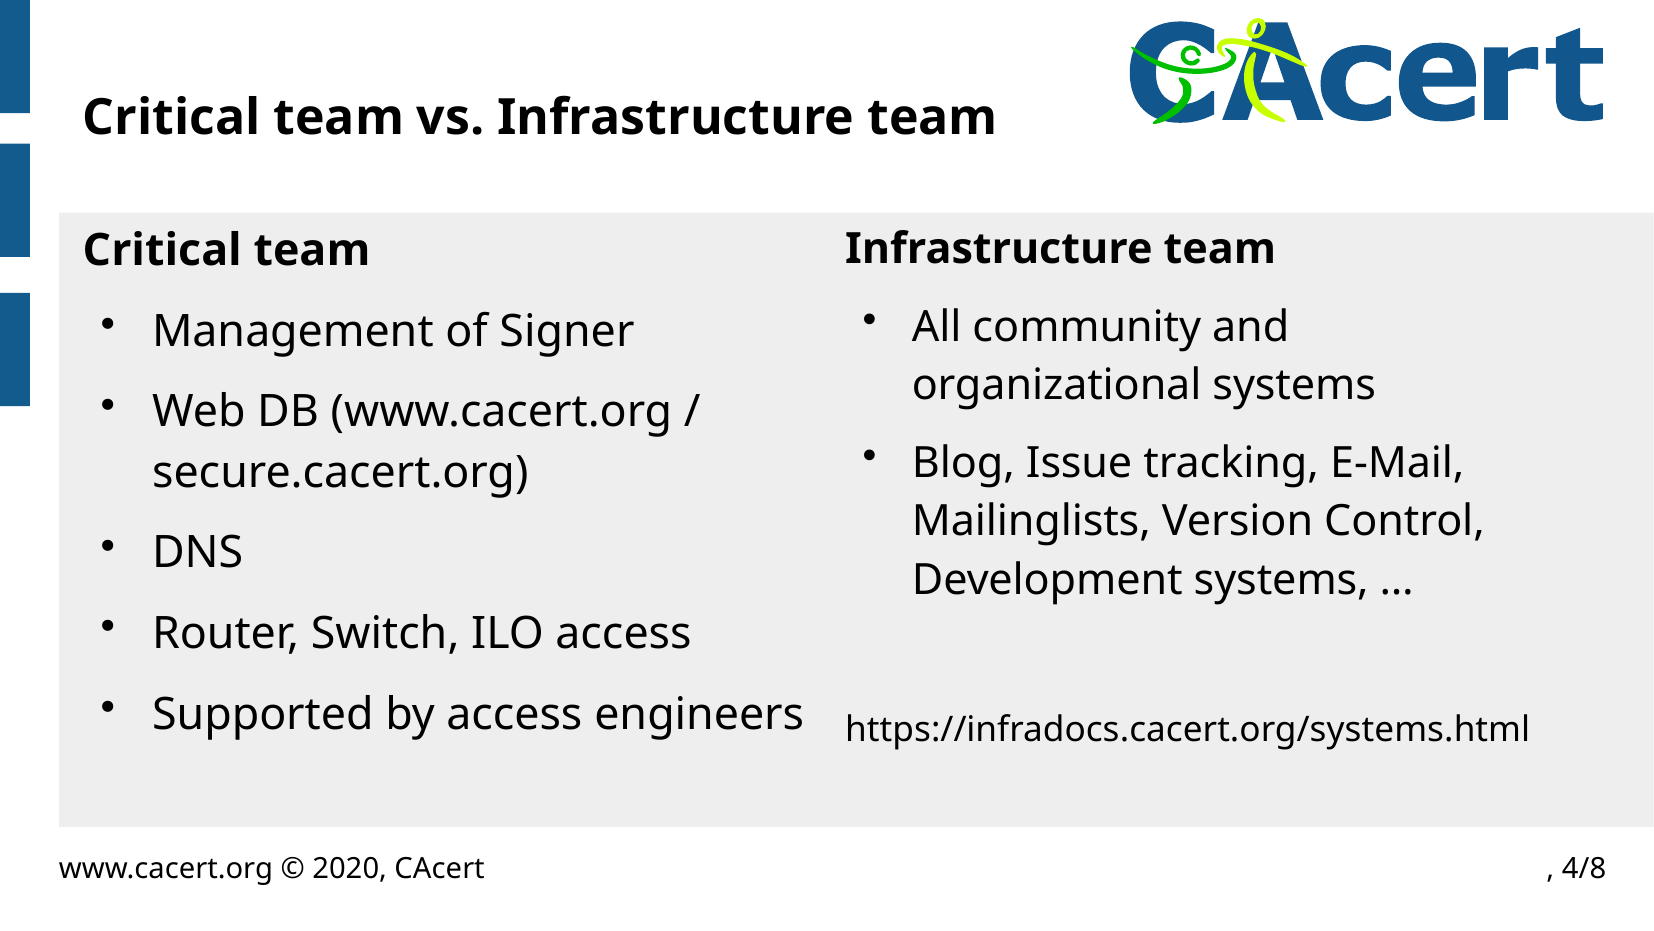

# Critical team vs. Infrastructure team
Critical team
Management of Signer
Web DB (www.cacert.org / secure.cacert.org)
DNS
Router, Switch, ILO access
Supported by access engineers
Infrastructure team
All community and organizational systems
Blog, Issue tracking, E-Mail, Mailinglists, Version Control, Development systems, …
https://infradocs.cacert.org/systems.html
4